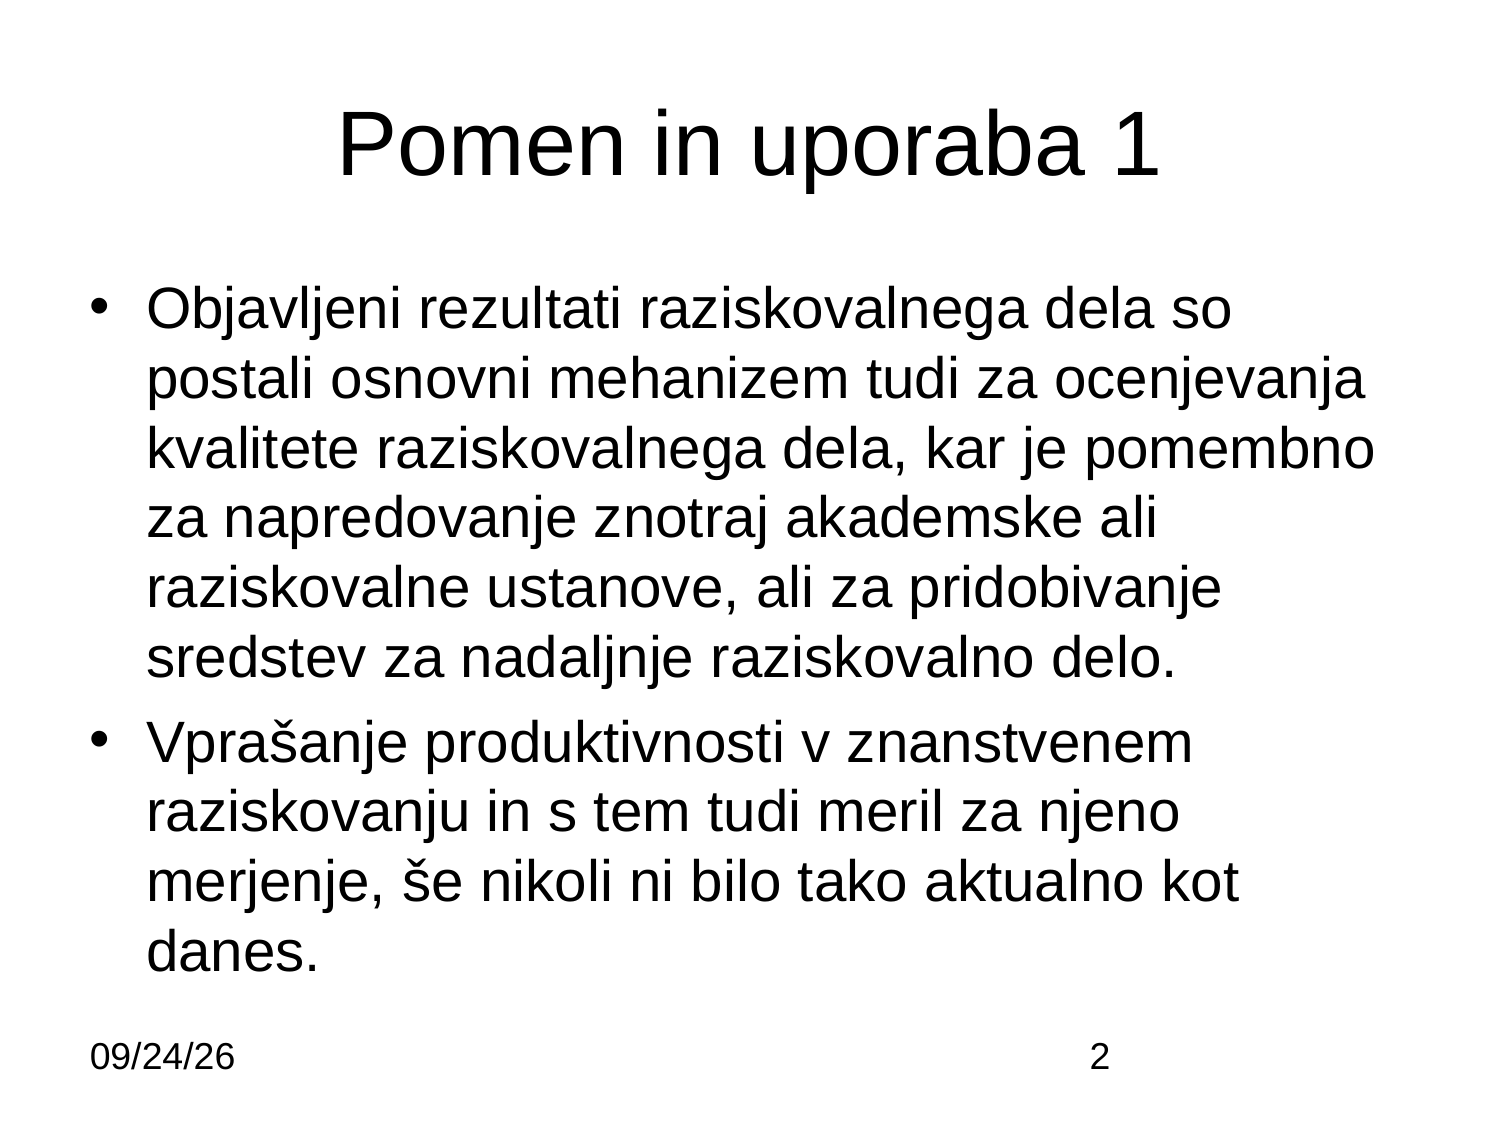

# Pomen in uporaba 1
Objavljeni rezultati raziskovalnega dela so postali osnovni mehanizem tudi za ocenjevanja kvalitete raziskovalnega dela, kar je pomembno za napredovanje znotraj akademske ali raziskovalne ustanove, ali za pridobivanje sredstev za nadaljnje raziskovalno delo.
Vprašanje produktivnosti v znanstvenem raziskovanju in s tem tudi meril za njeno merjenje, še nikoli ni bilo tako aktualno kot danes.
2